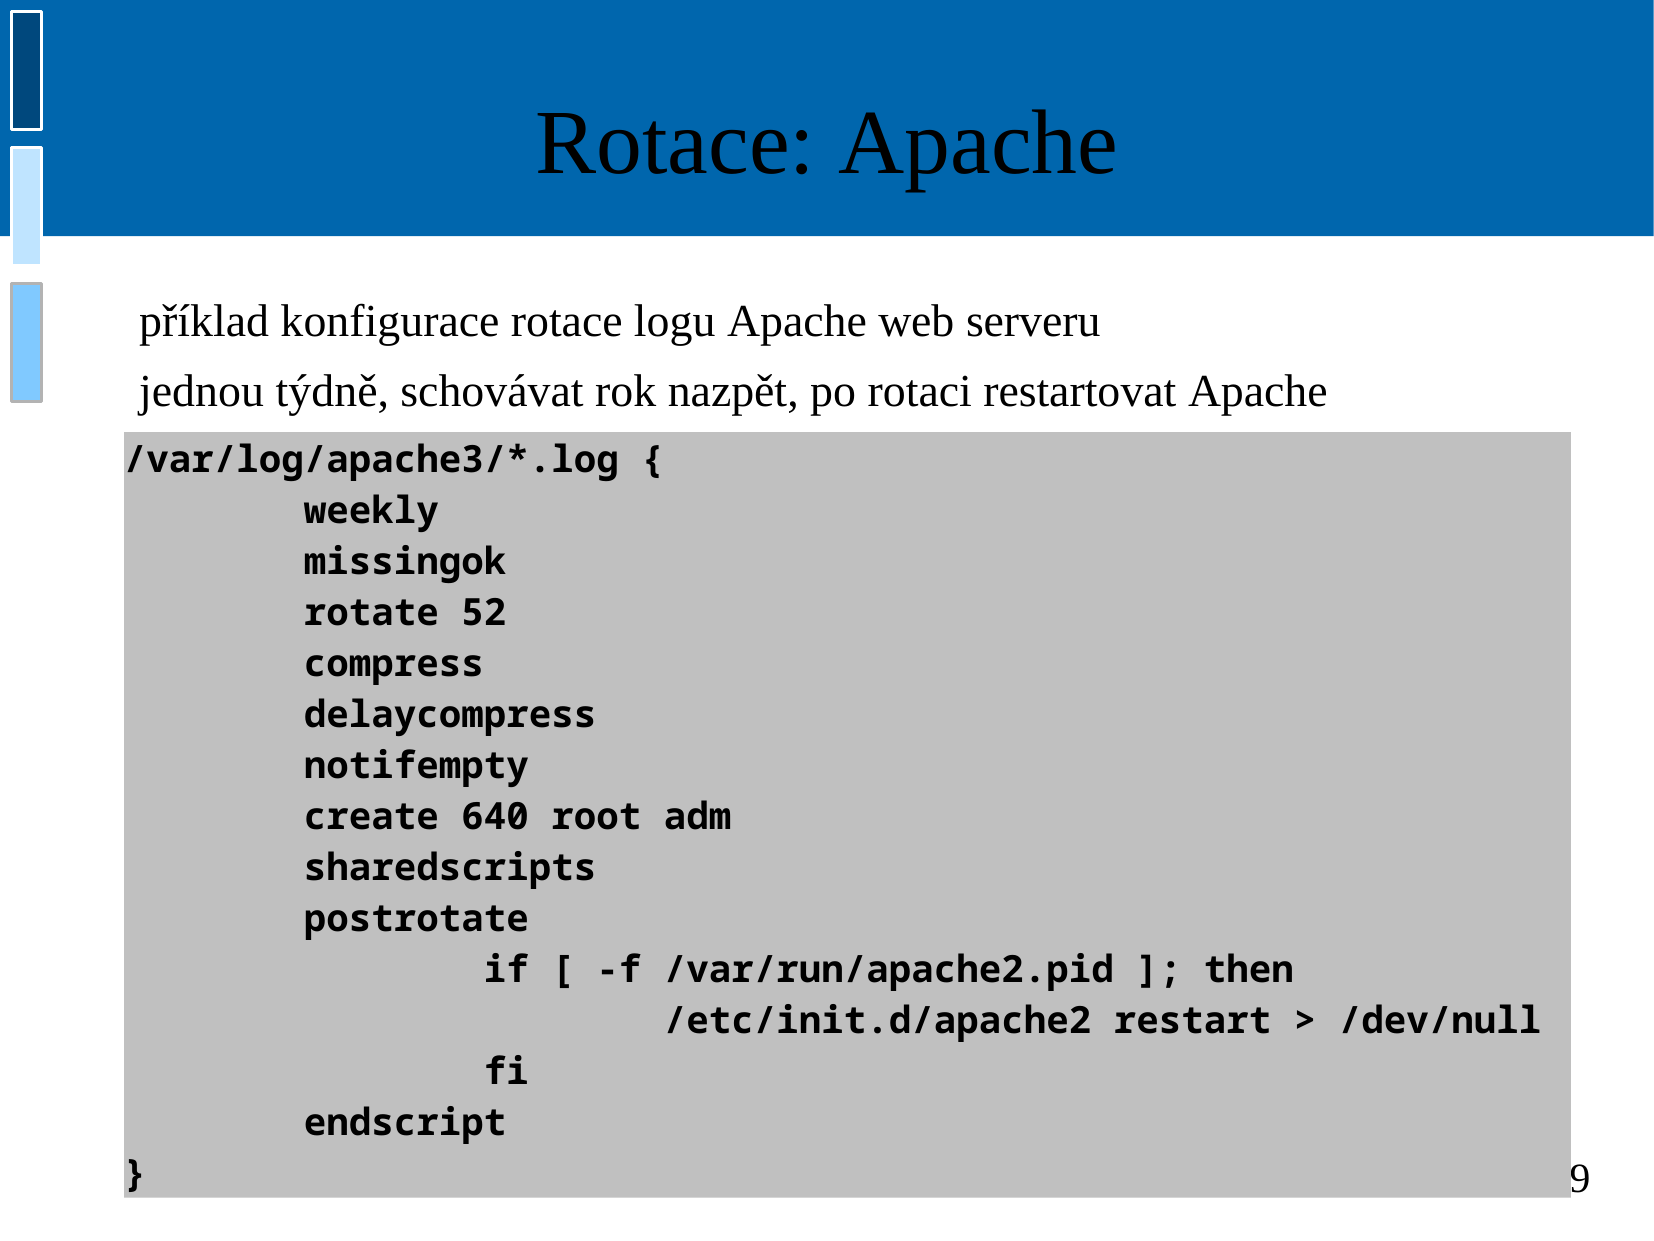

# Rotace: Apache
příklad konfigurace rotace logu Apache web serveru
jednou týdně, schovávat rok nazpět, po rotaci restartovat Apache
/var/log/apache3/*.log {
 weekly
 missingok
 rotate 52
 compress
 delaycompress
 notifempty
 create 640 root adm
 sharedscripts
 postrotate
 if [ -f /var/run/apache2.pid ]; then
 /etc/init.d/apache2 restart > /dev/null
 fi
 endscript
}